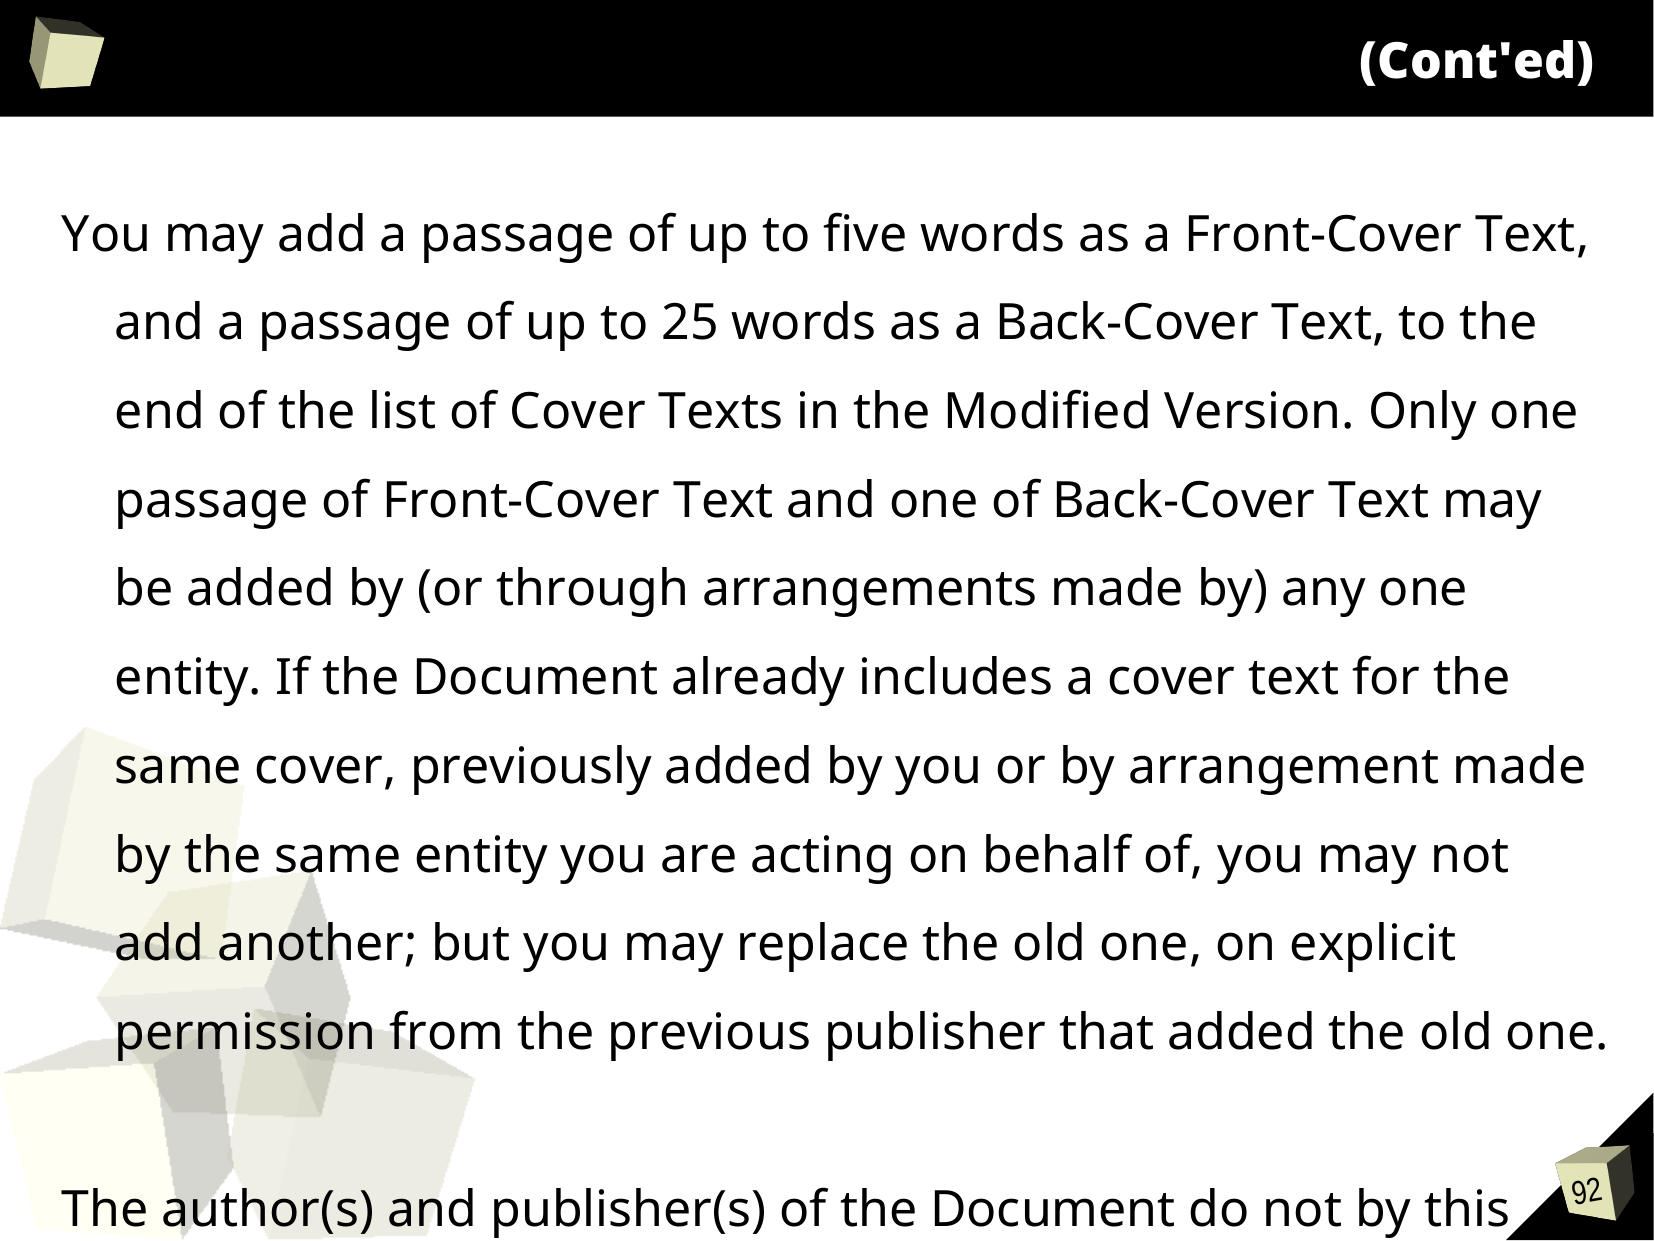

# (Cont'ed)
You may add a passage of up to five words as a Front-Cover Text, and a passage of up to 25 words as a Back-Cover Text, to the end of the list of Cover Texts in the Modified Version. Only one passage of Front-Cover Text and one of Back-Cover Text may be added by (or through arrangements made by) any one entity. If the Document already includes a cover text for the same cover, previously added by you or by arrangement made by the same entity you are acting on behalf of, you may not add another; but you may replace the old one, on explicit permission from the previous publisher that added the old one.
The author(s) and publisher(s) of the Document do not by this License give permission to use their names for publicity for or to assert or imply endorsement of any Modified Version.